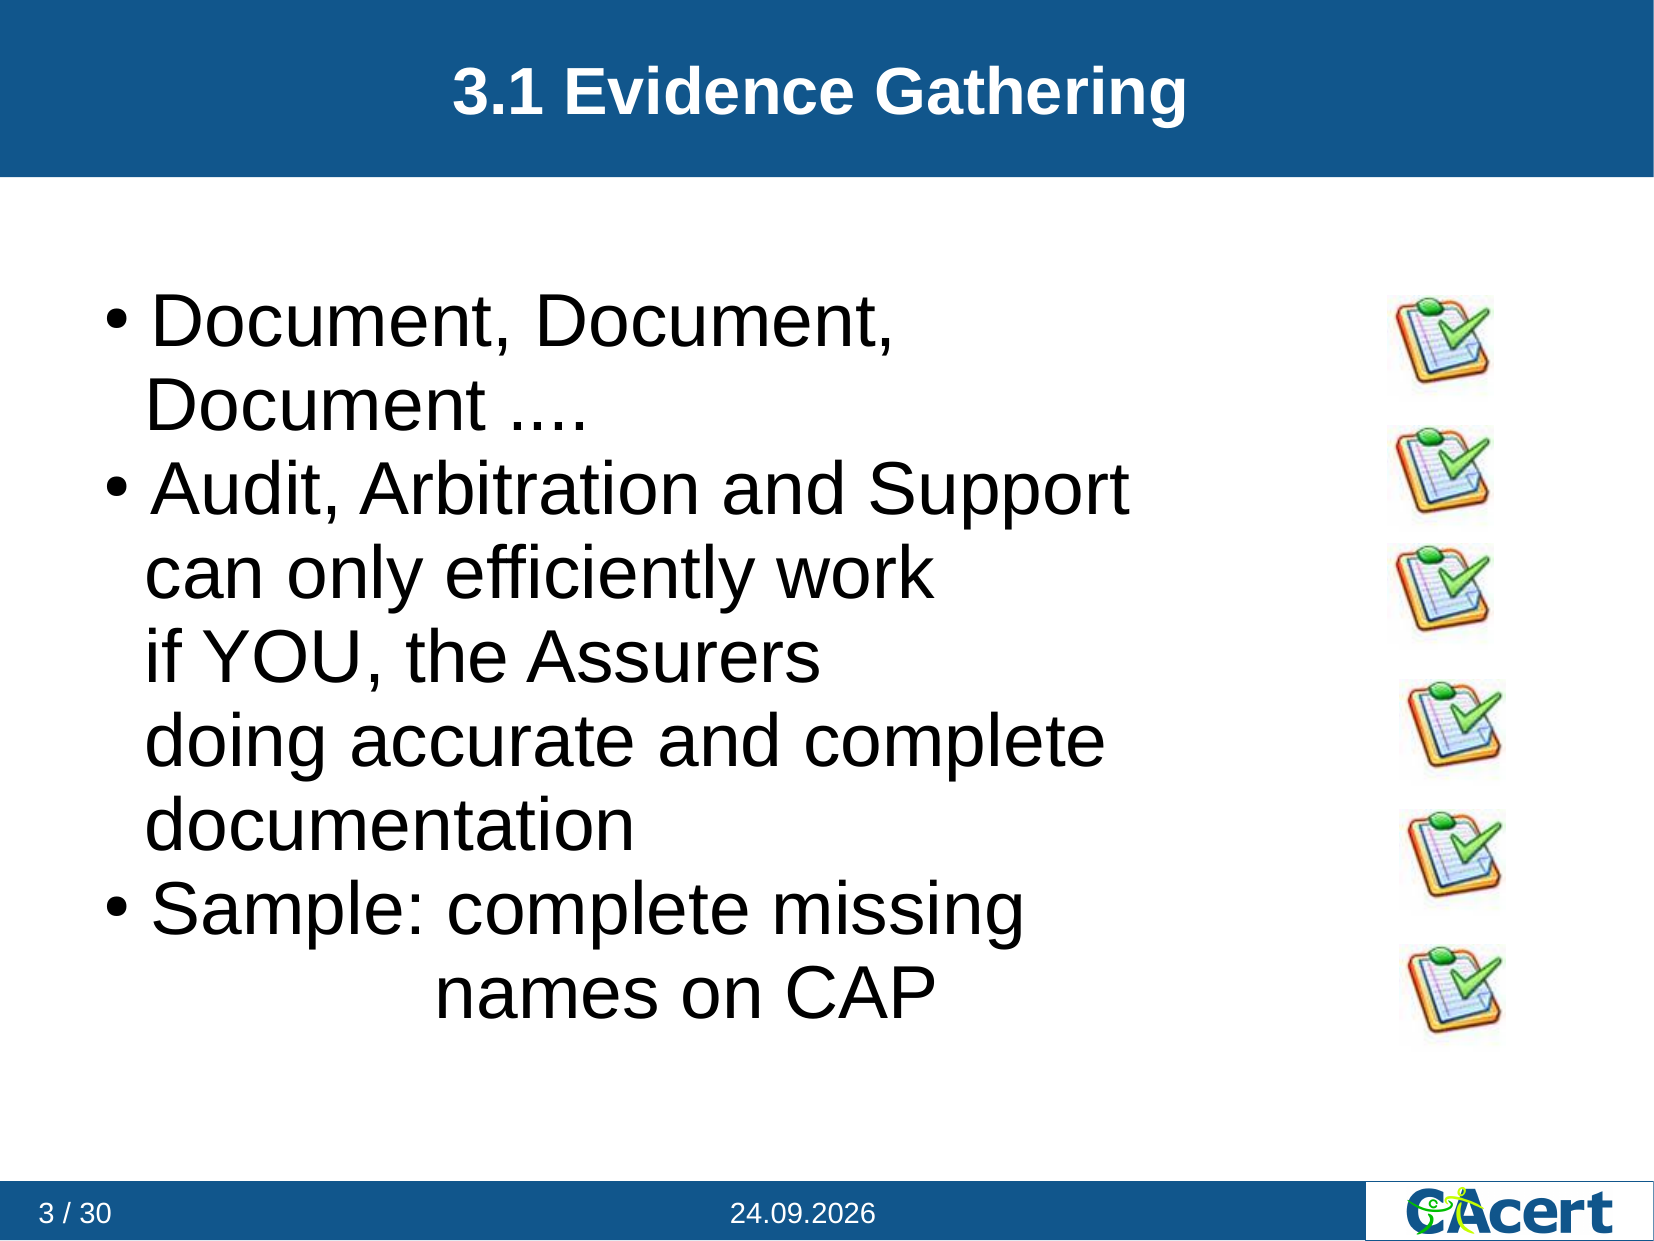

# 3.1 Evidence Gathering
 Document, Document,
 Document ....
 Audit, Arbitration and Support
 can only efficiently work
 if YOU, the Assurers
 doing accurate and complete
 documentation
 Sample: complete missing
 names on CAP